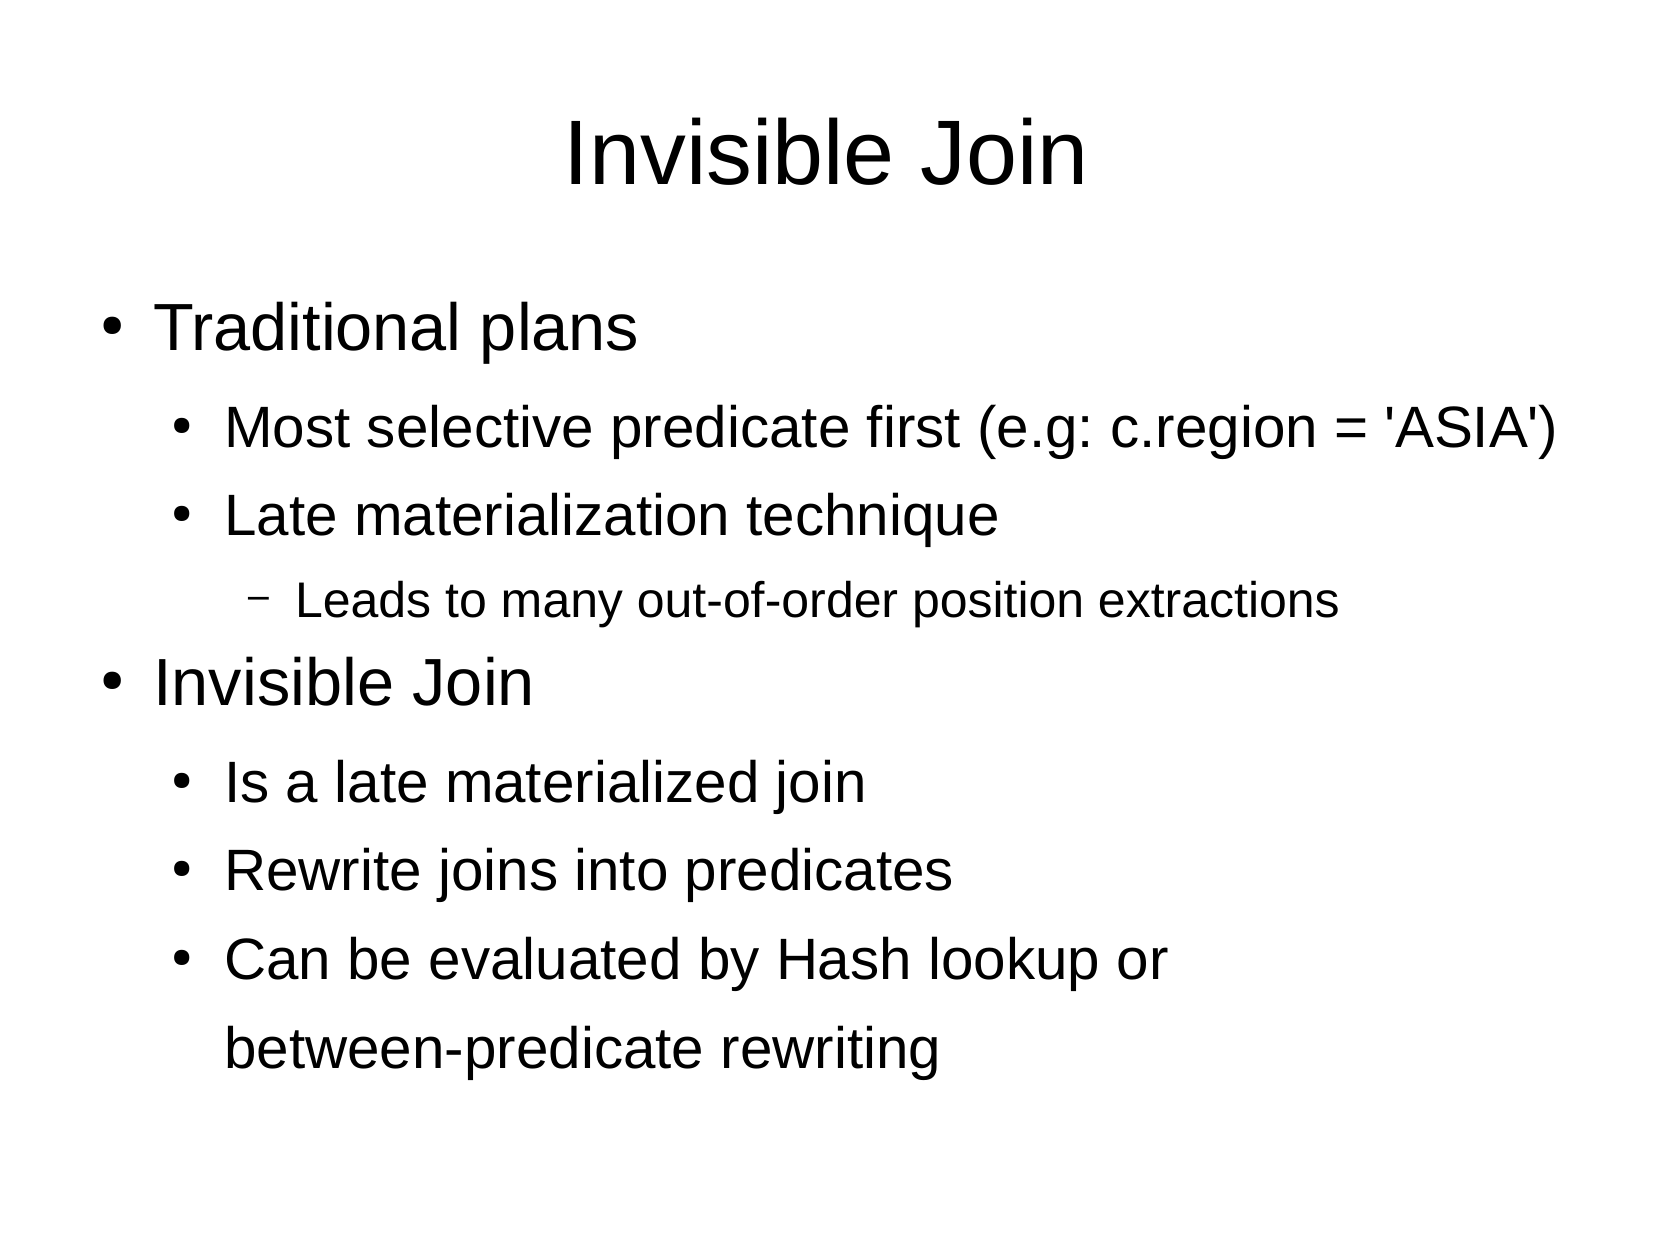

# Invisible Join
Traditional plans
Most selective predicate first (e.g: c.region = 'ASIA')
Late materialization technique
Leads to many out-of-order position extractions
Invisible Join
Is a late materialized join
Rewrite joins into predicates
Can be evaluated by Hash lookup or
between-predicate rewriting